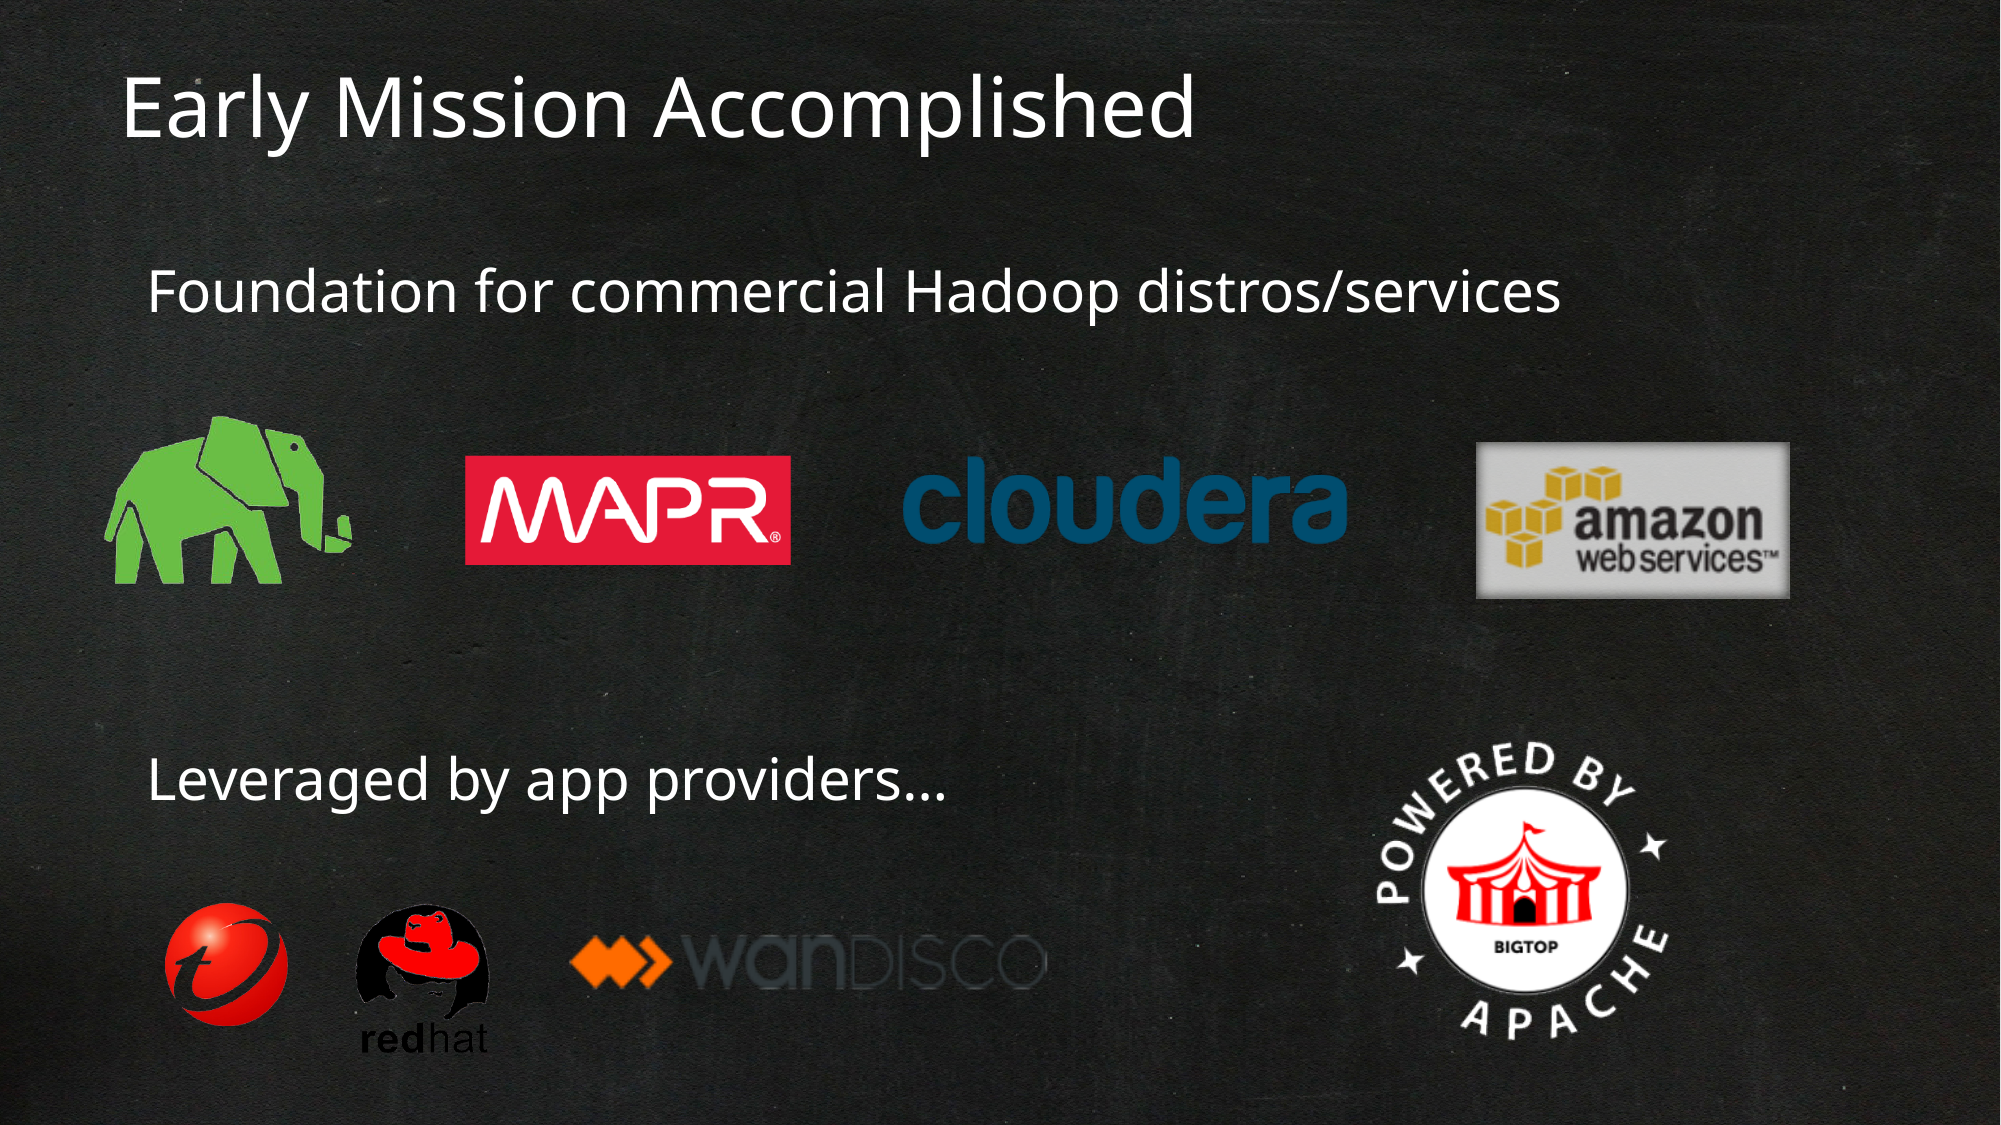

# Early Mission Accomplished
Foundation for commercial Hadoop distros/services
Leveraged by app providers…